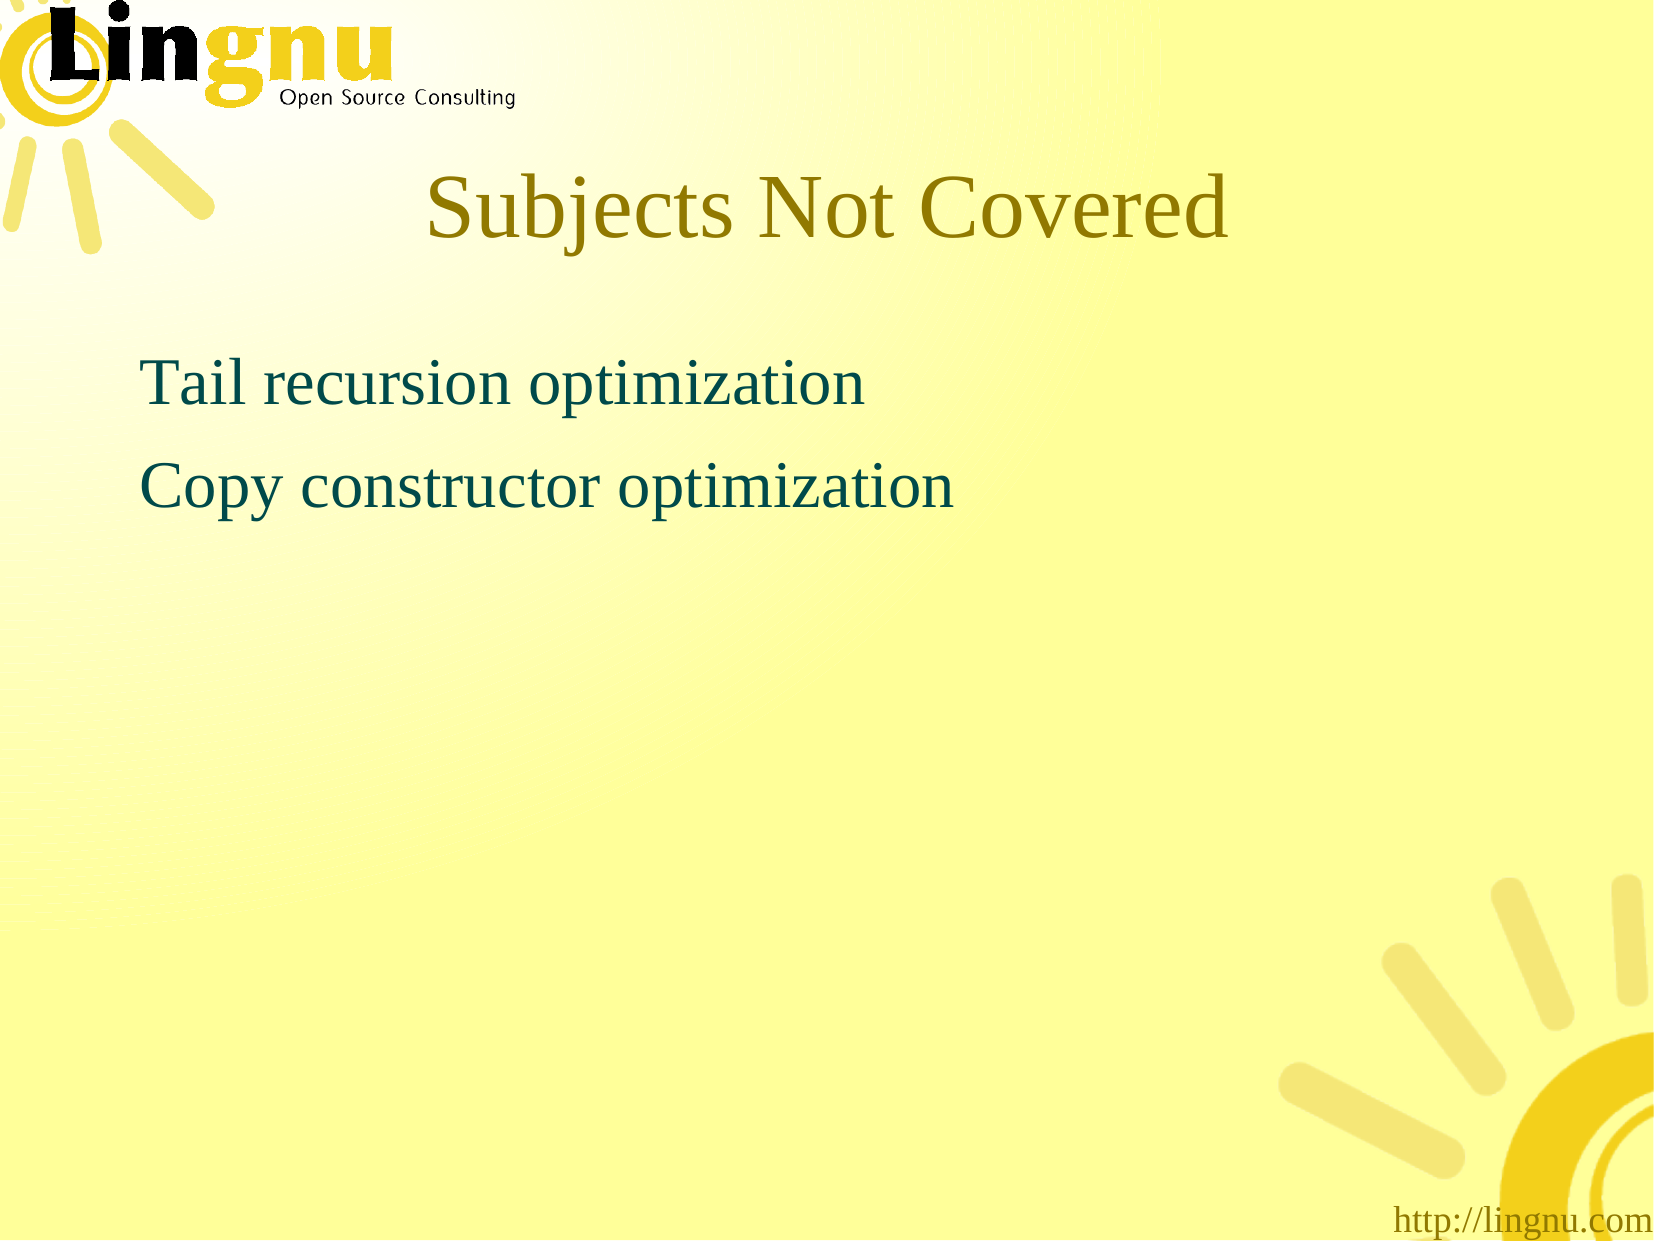

# Subjects Not Covered
Tail recursion optimization
Copy constructor optimization